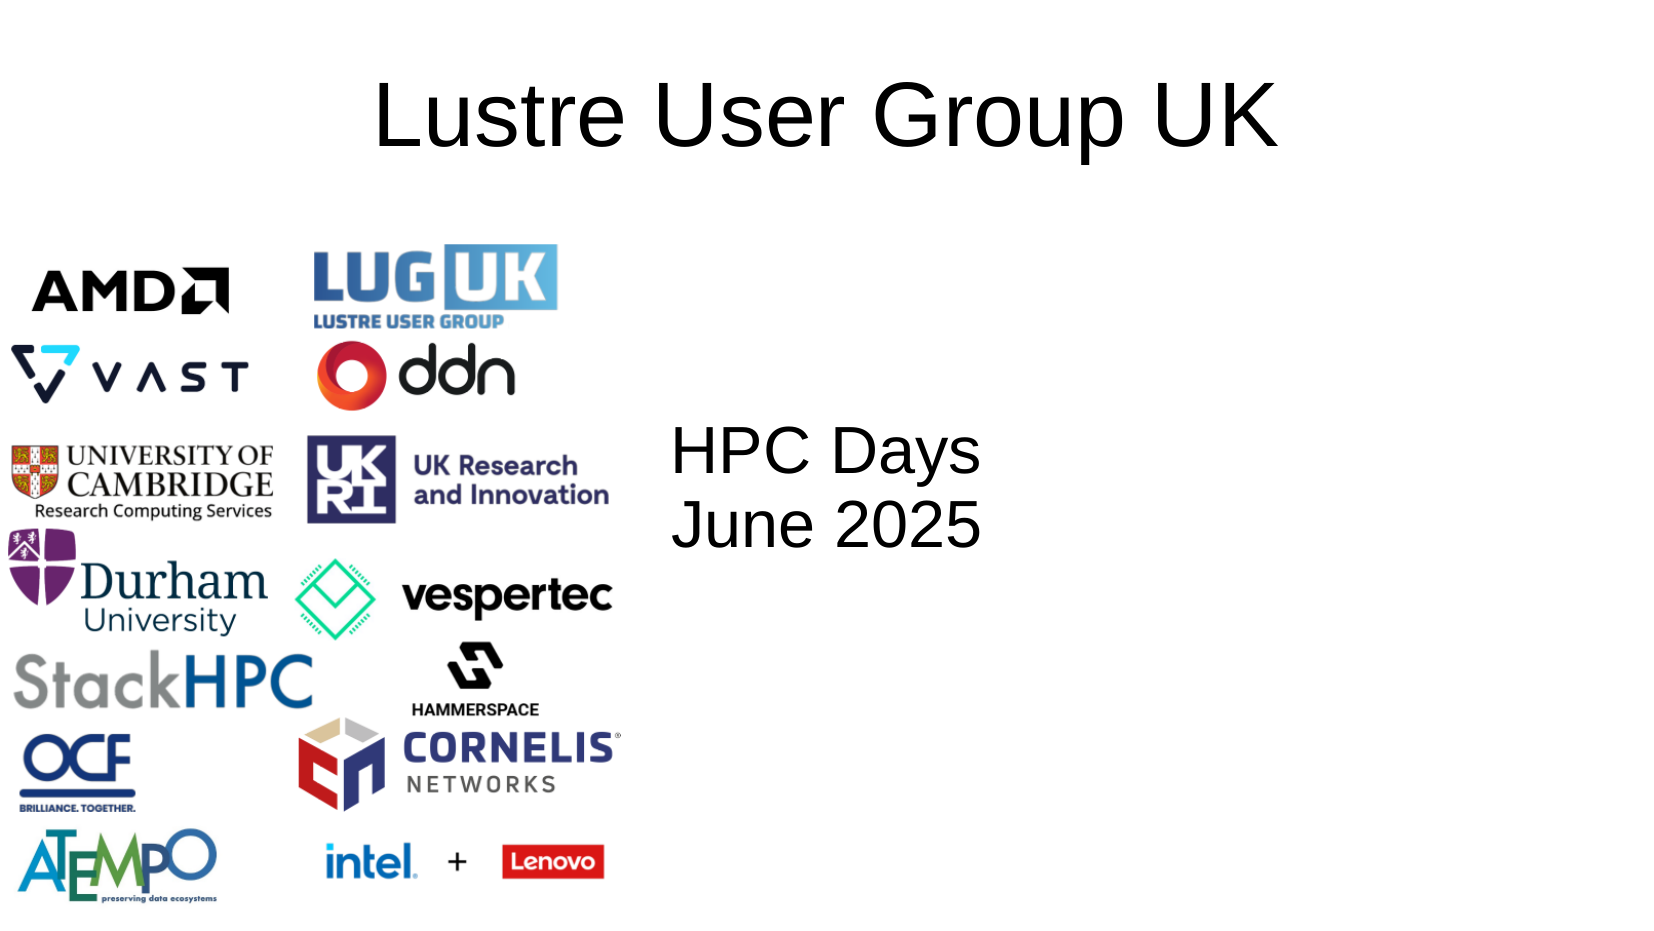

# Lustre User Group UK
HPC Days
June 2025